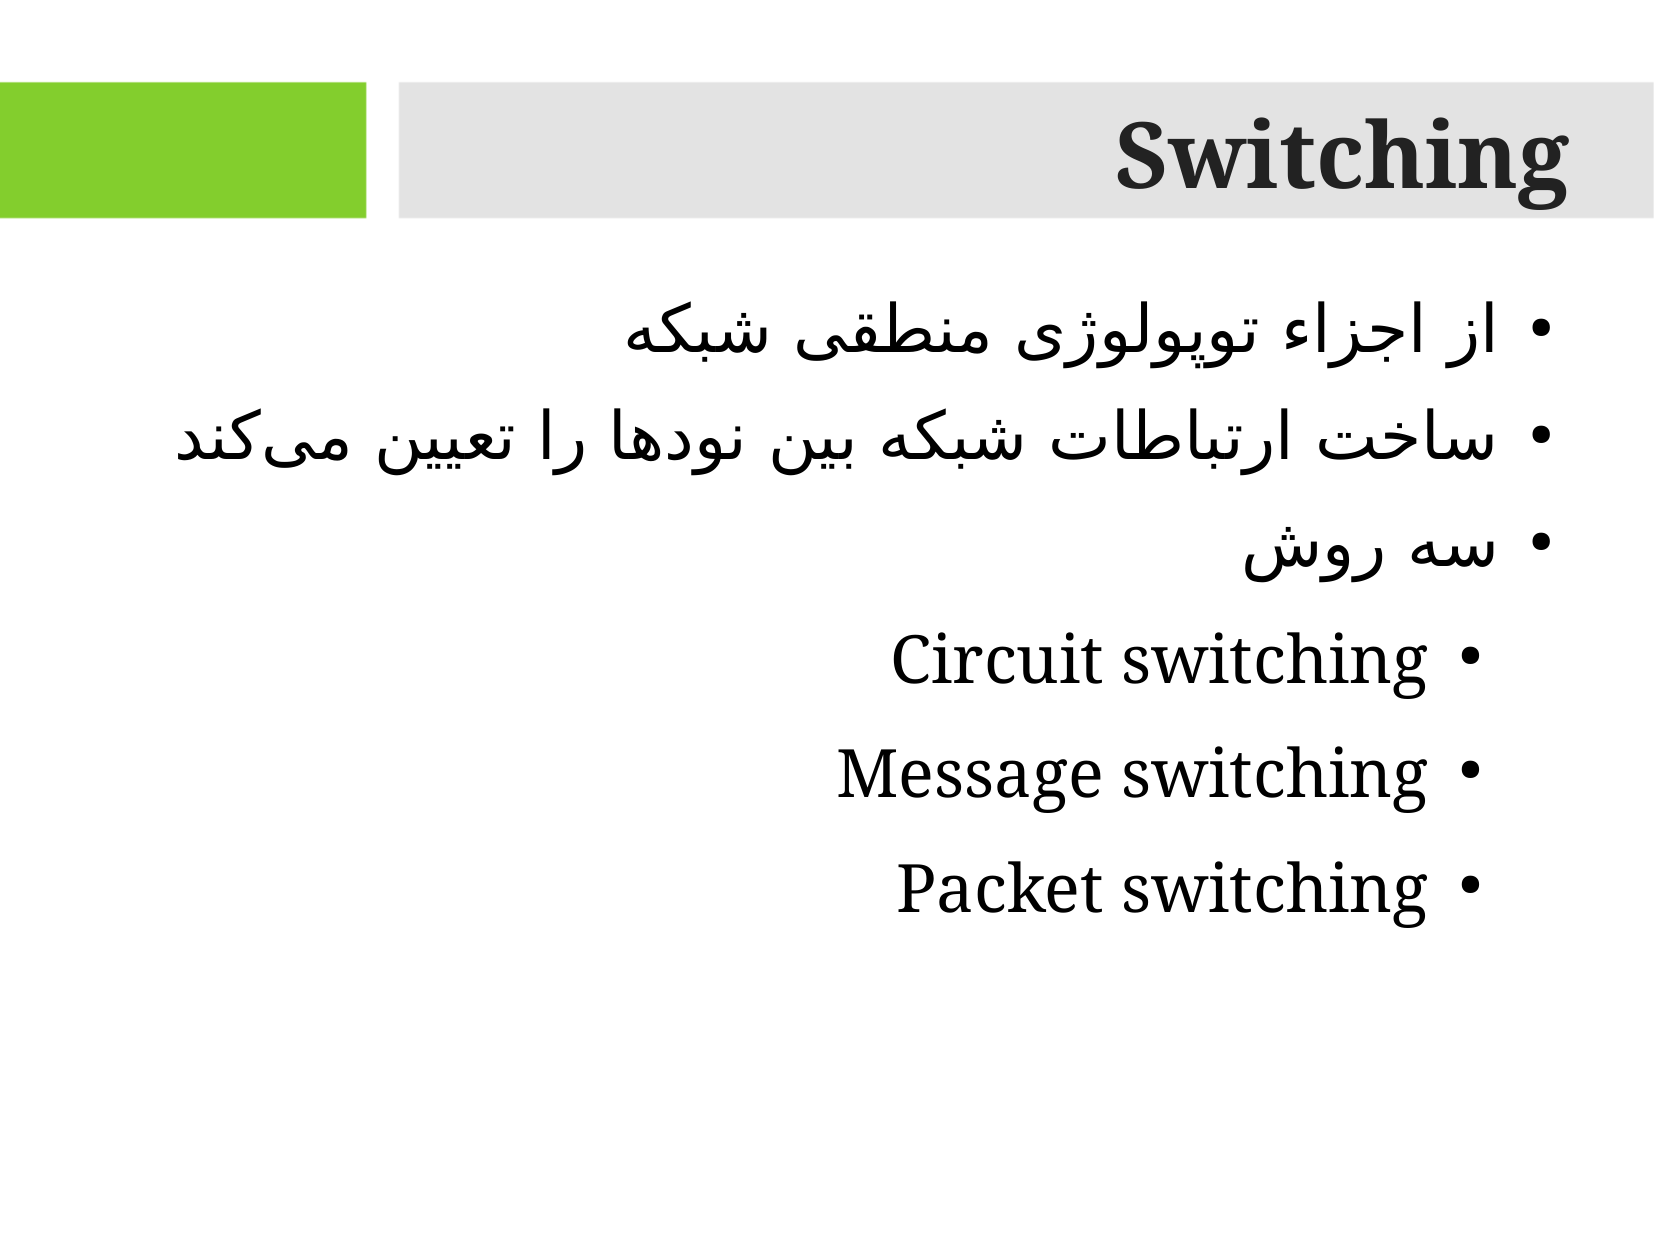

# Switching
از اجزاء توپولوژی منطقی شبکه
ساخت ارتباطات شبکه بین نودها را تعیین می‌کند
سه روش
Circuit switching
Message switching
Packet switching